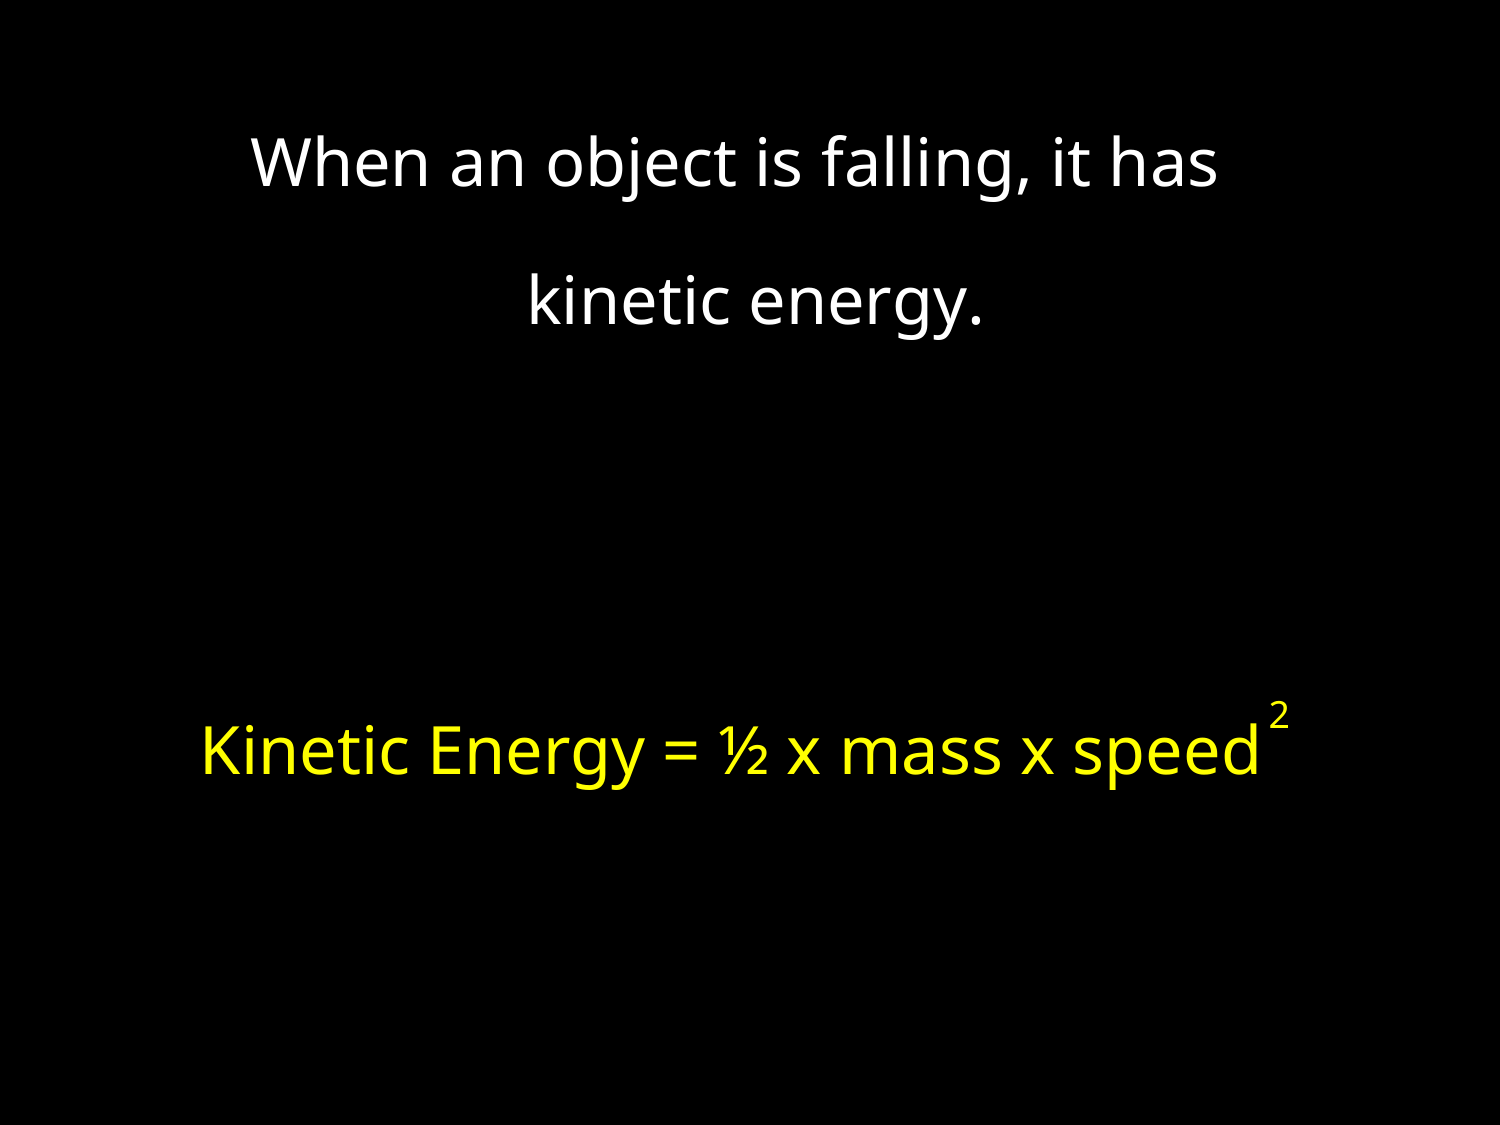

When an object is falling, it has
kinetic energy.
2
Kinetic Energy = ½ x mass x speed